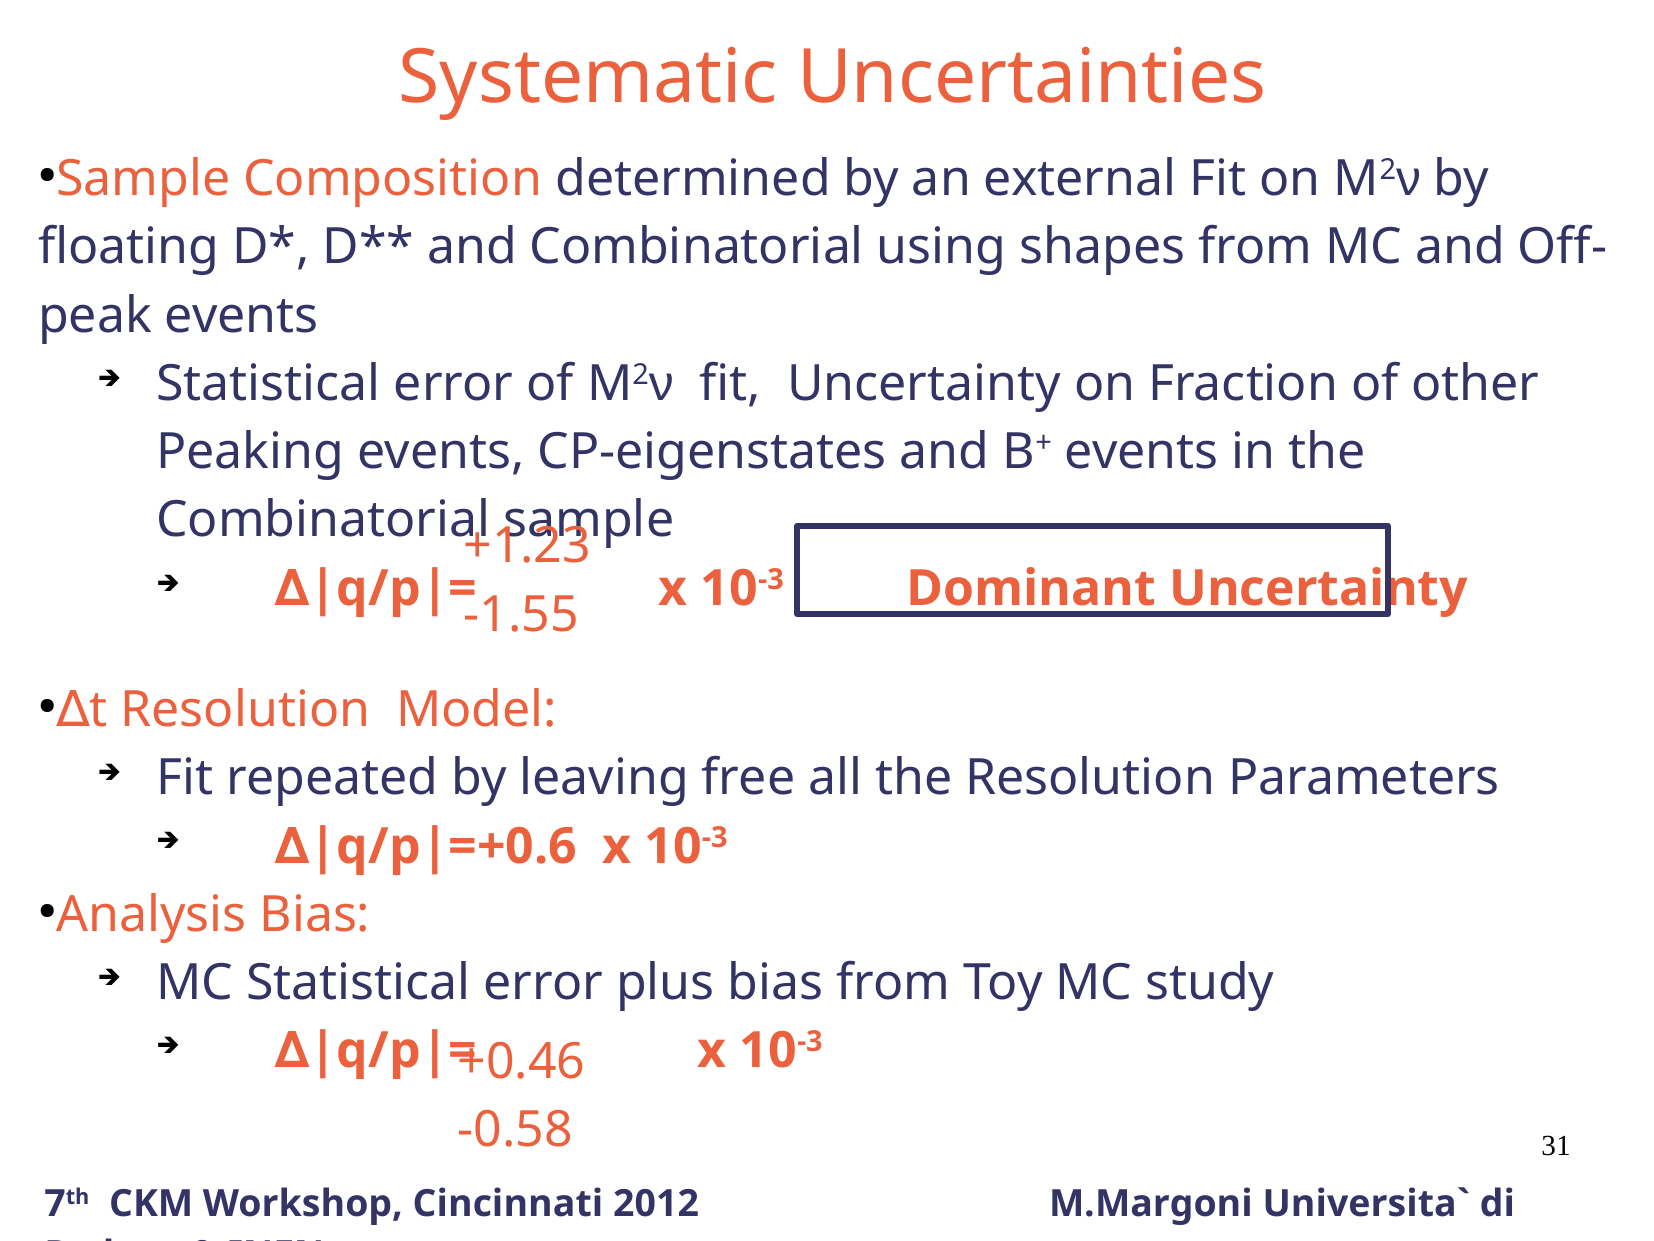

# Systematic Uncertainties
Sample Composition determined by an external Fit on M2ν by floating D*, D** and Combinatorial using shapes from MC and Off-peak events
Statistical error of M2ν fit, Uncertainty on Fraction of other Peaking events, CP-eigenstates and B+ events in the Combinatorial sample
∆|q/p|= x 10-3 Dominant Uncertainty
+1.23
-1.55
∆t Resolution Model:
Fit repeated by leaving free all the Resolution Parameters
∆|q/p|=+0.6 x 10-3
Analysis Bias:
MC Statistical error plus bias from Toy MC study
∆|q/p|= x 10-3
+0.46
-0.58
31
7th CKM Workshop, Cincinnati 2012 M.Margoni Universita` di Padova & INFN